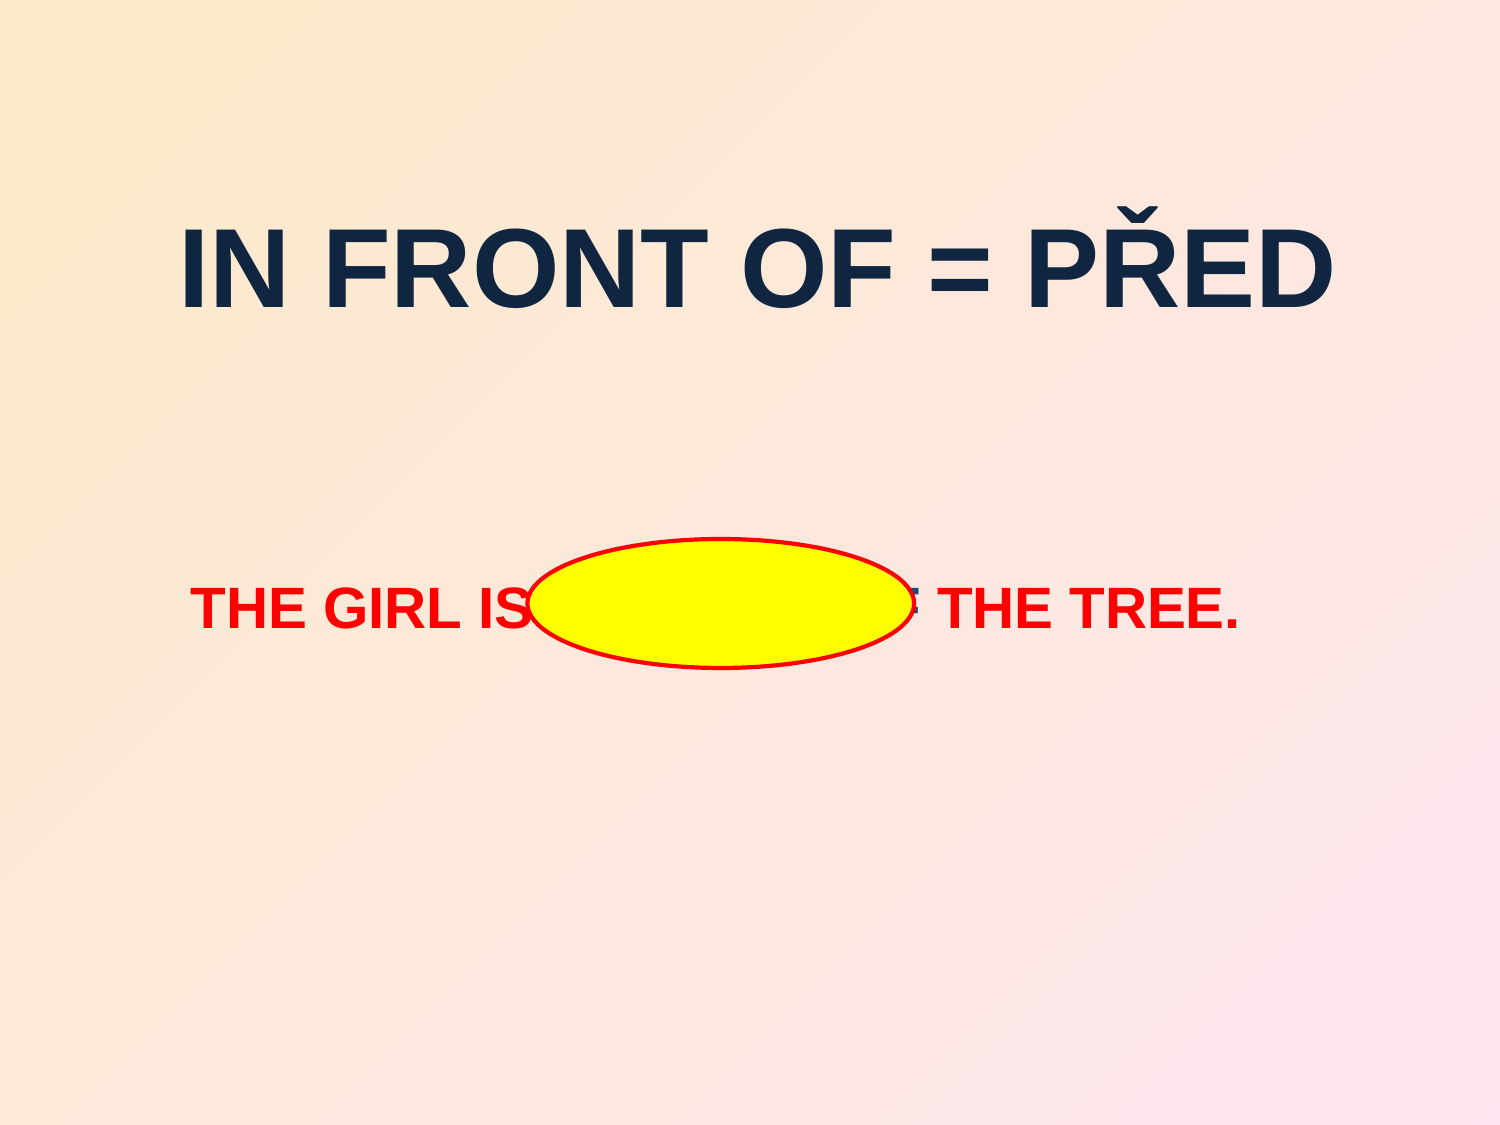

IN FRONT OF = PŘED
THE GIRL IS IN FRONT OF THE TREE.